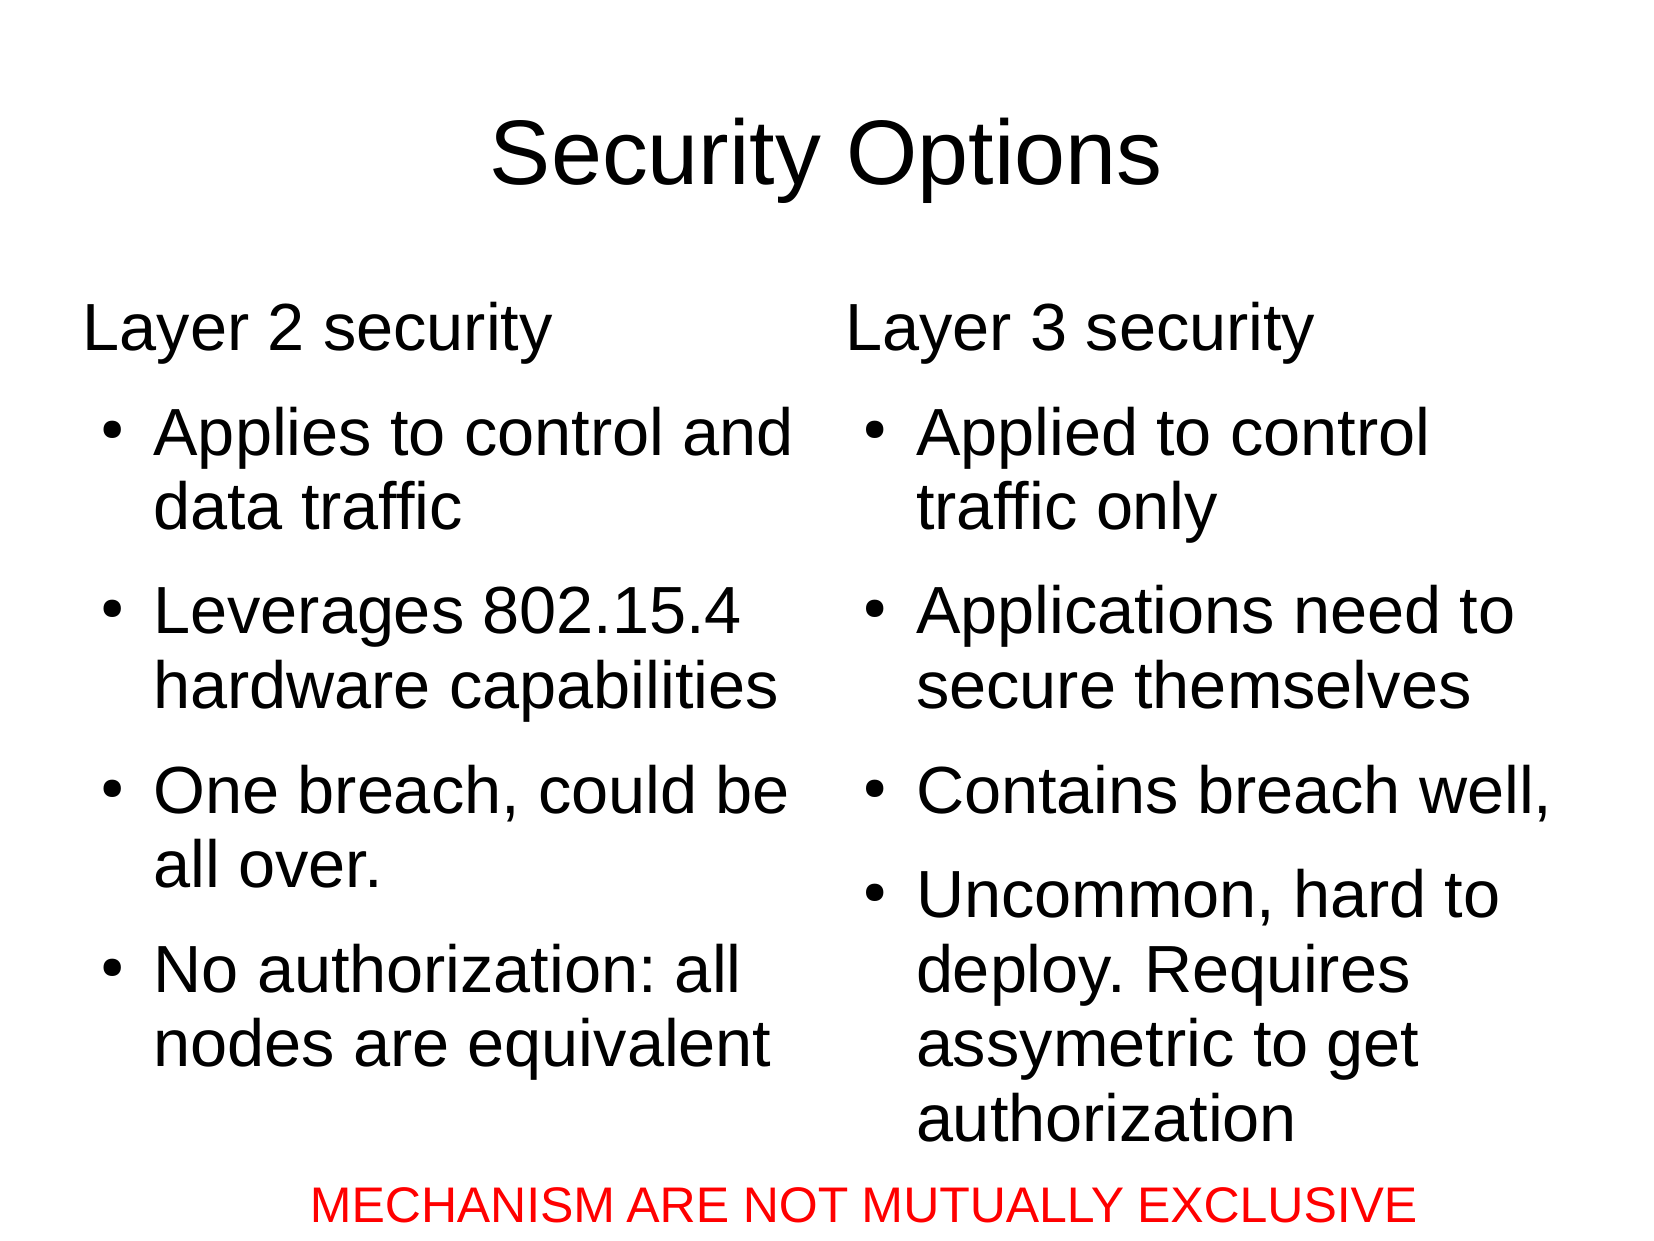

# Security Options
Layer 2 security
Applies to control and data traffic
Leverages 802.15.4 hardware capabilities
One breach, could be all over.
No authorization: all nodes are equivalent
Layer 3 security
Applied to control traffic only
Applications need to secure themselves
Contains breach well,
Uncommon, hard to deploy. Requires assymetric to get authorization
MECHANISM ARE NOT MUTUALLY EXCLUSIVE